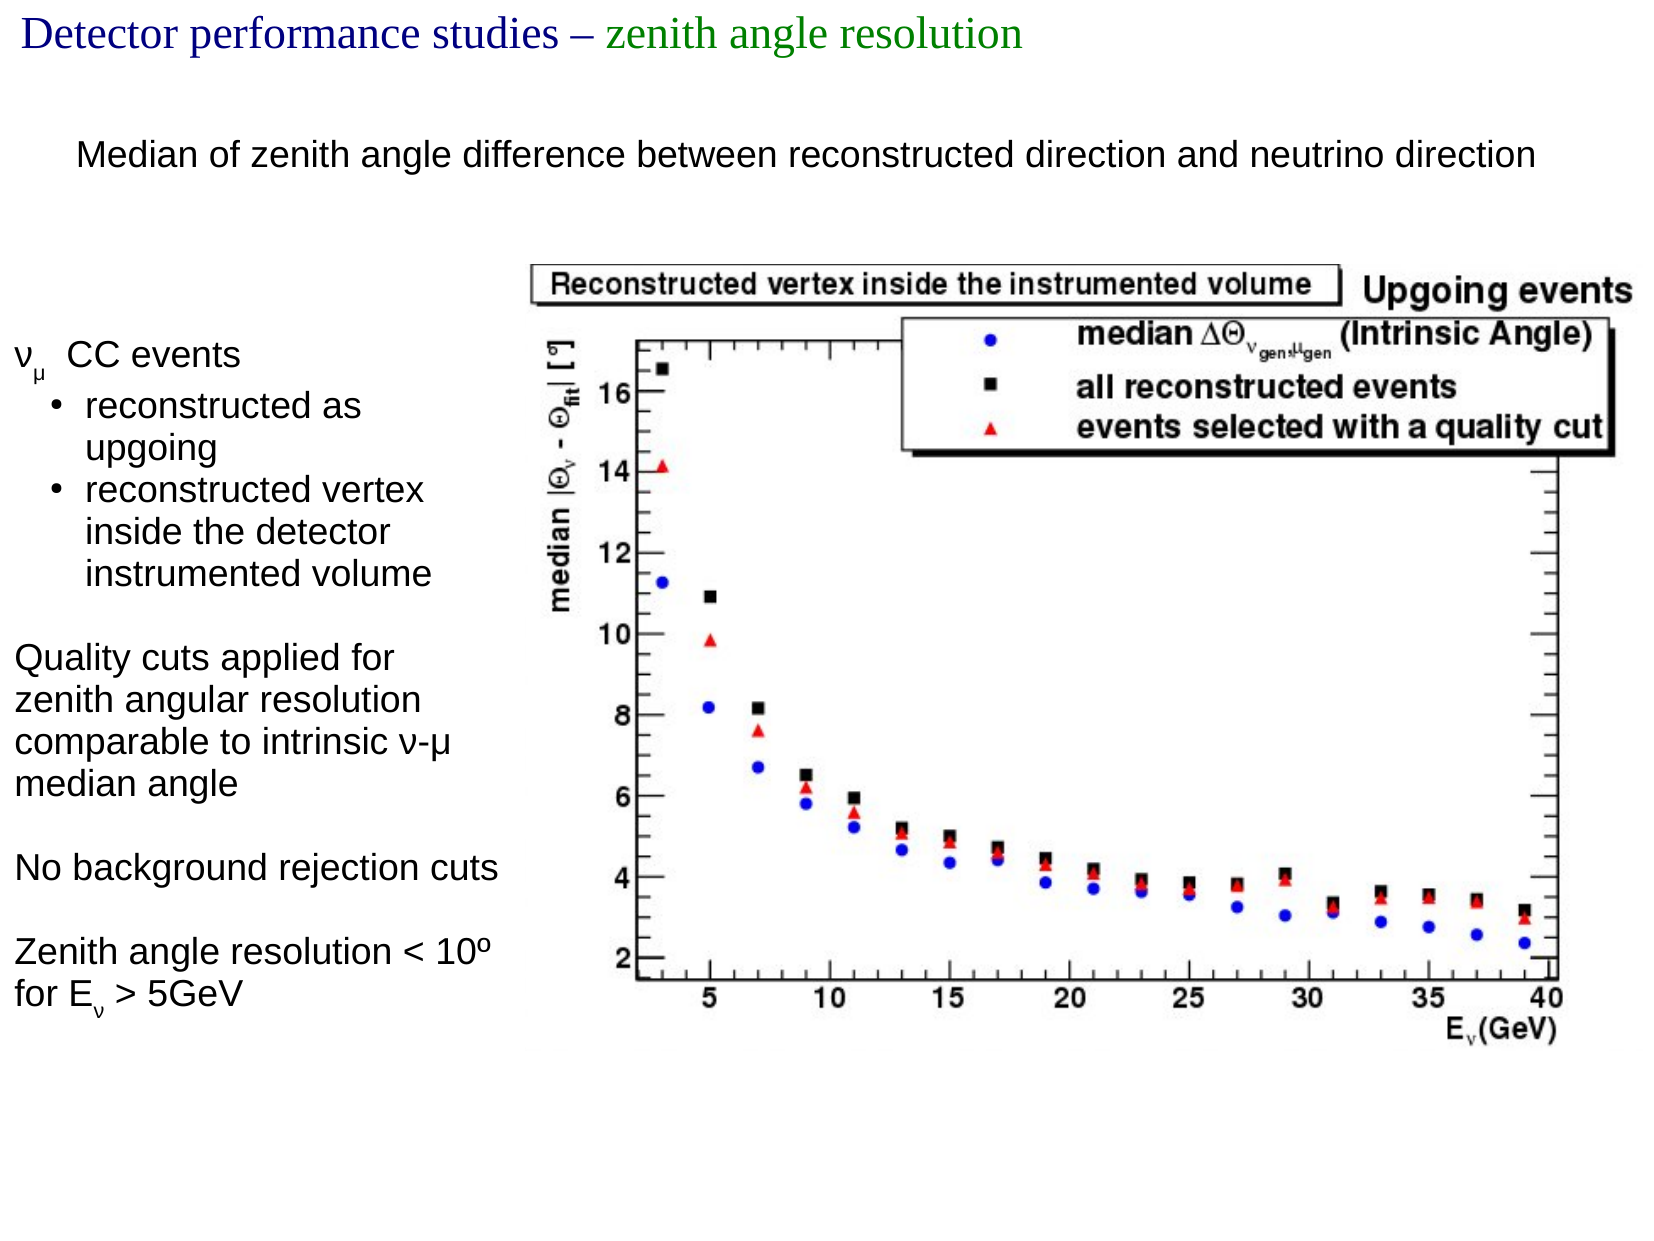

Detector performance studies – zenith angle resolution
Median of zenith angle difference between reconstructed direction and neutrino direction
νμ CC events
reconstructed as upgoing
reconstructed vertex inside the detector instrumented volume
Quality cuts applied for zenith angular resolution comparable to intrinsic ν-μ median angle
No background rejection cuts
Zenith angle resolution < 10º
for Eν > 5GeV